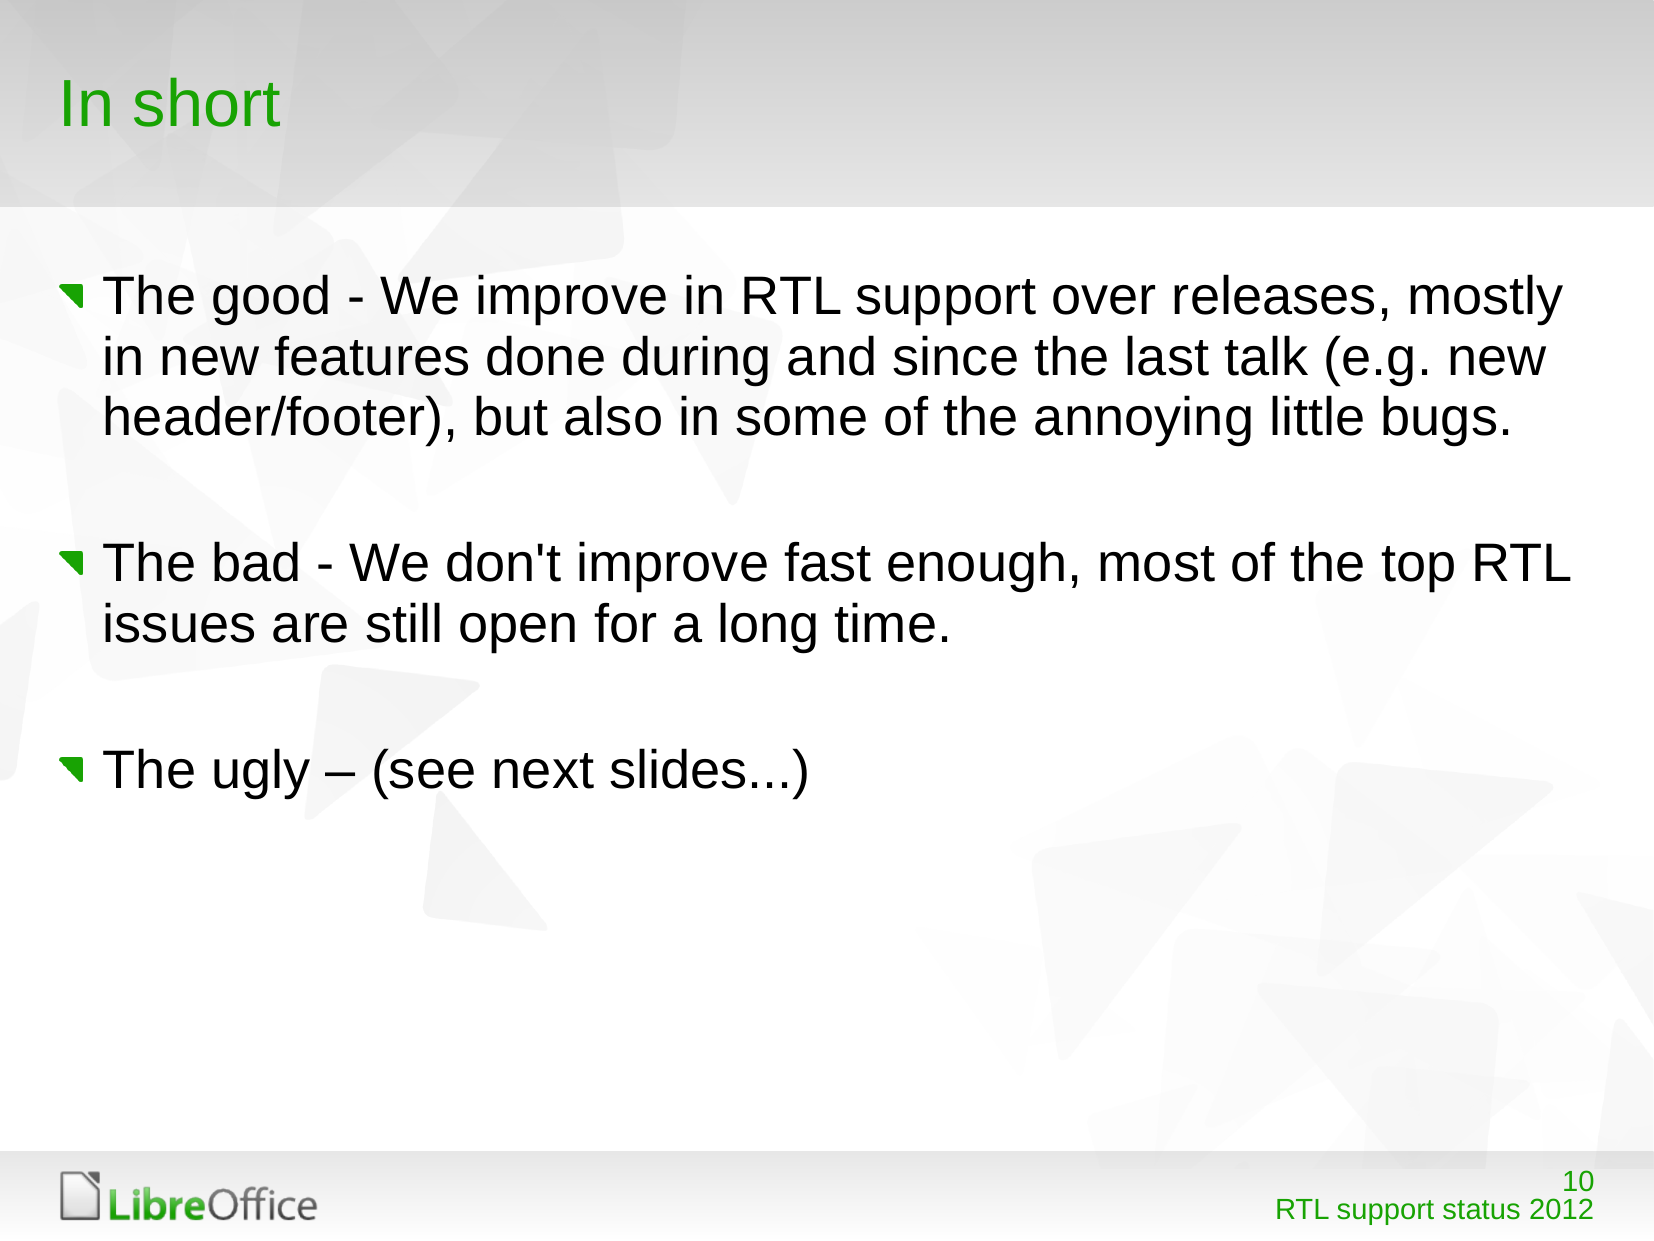

# In short
The good - We improve in RTL support over releases, mostly in new features done during and since the last talk (e.g. new header/footer), but also in some of the annoying little bugs.
The bad - We don't improve fast enough, most of the top RTL issues are still open for a long time.
The ugly – (see next slides...)
10
RTL support status 2012